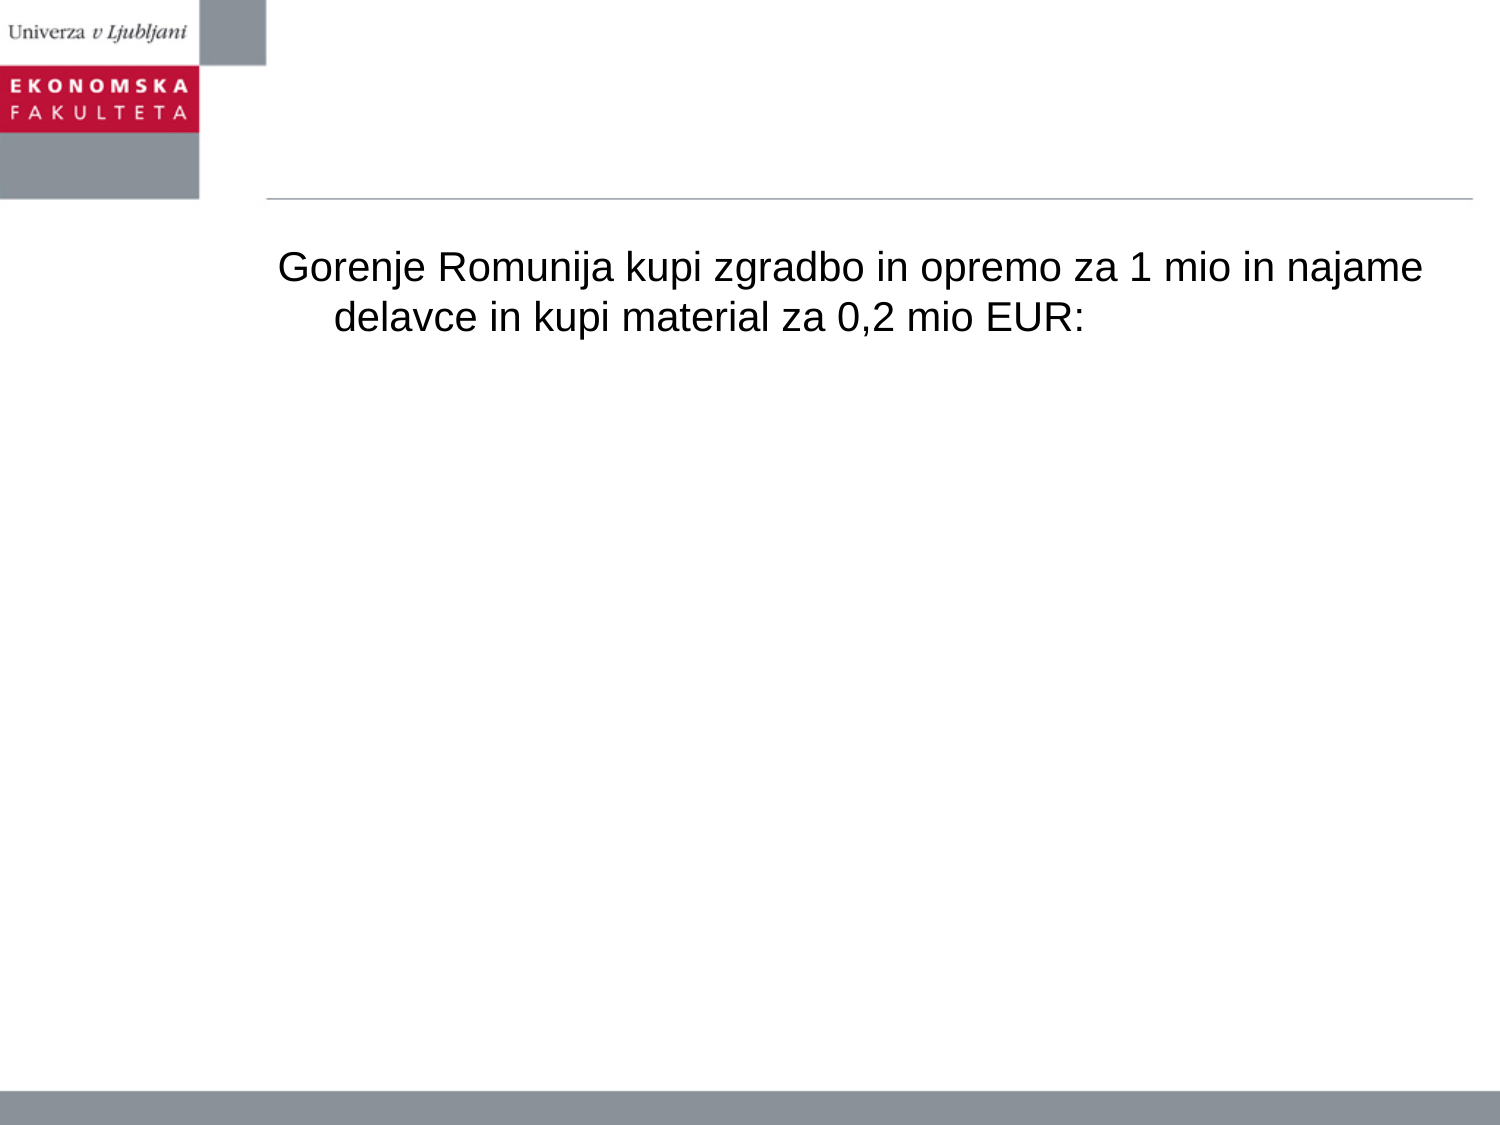

#
Gorenje Romunija kupi zgradbo in opremo za 1 mio in najame delavce in kupi material za 0,2 mio EUR: